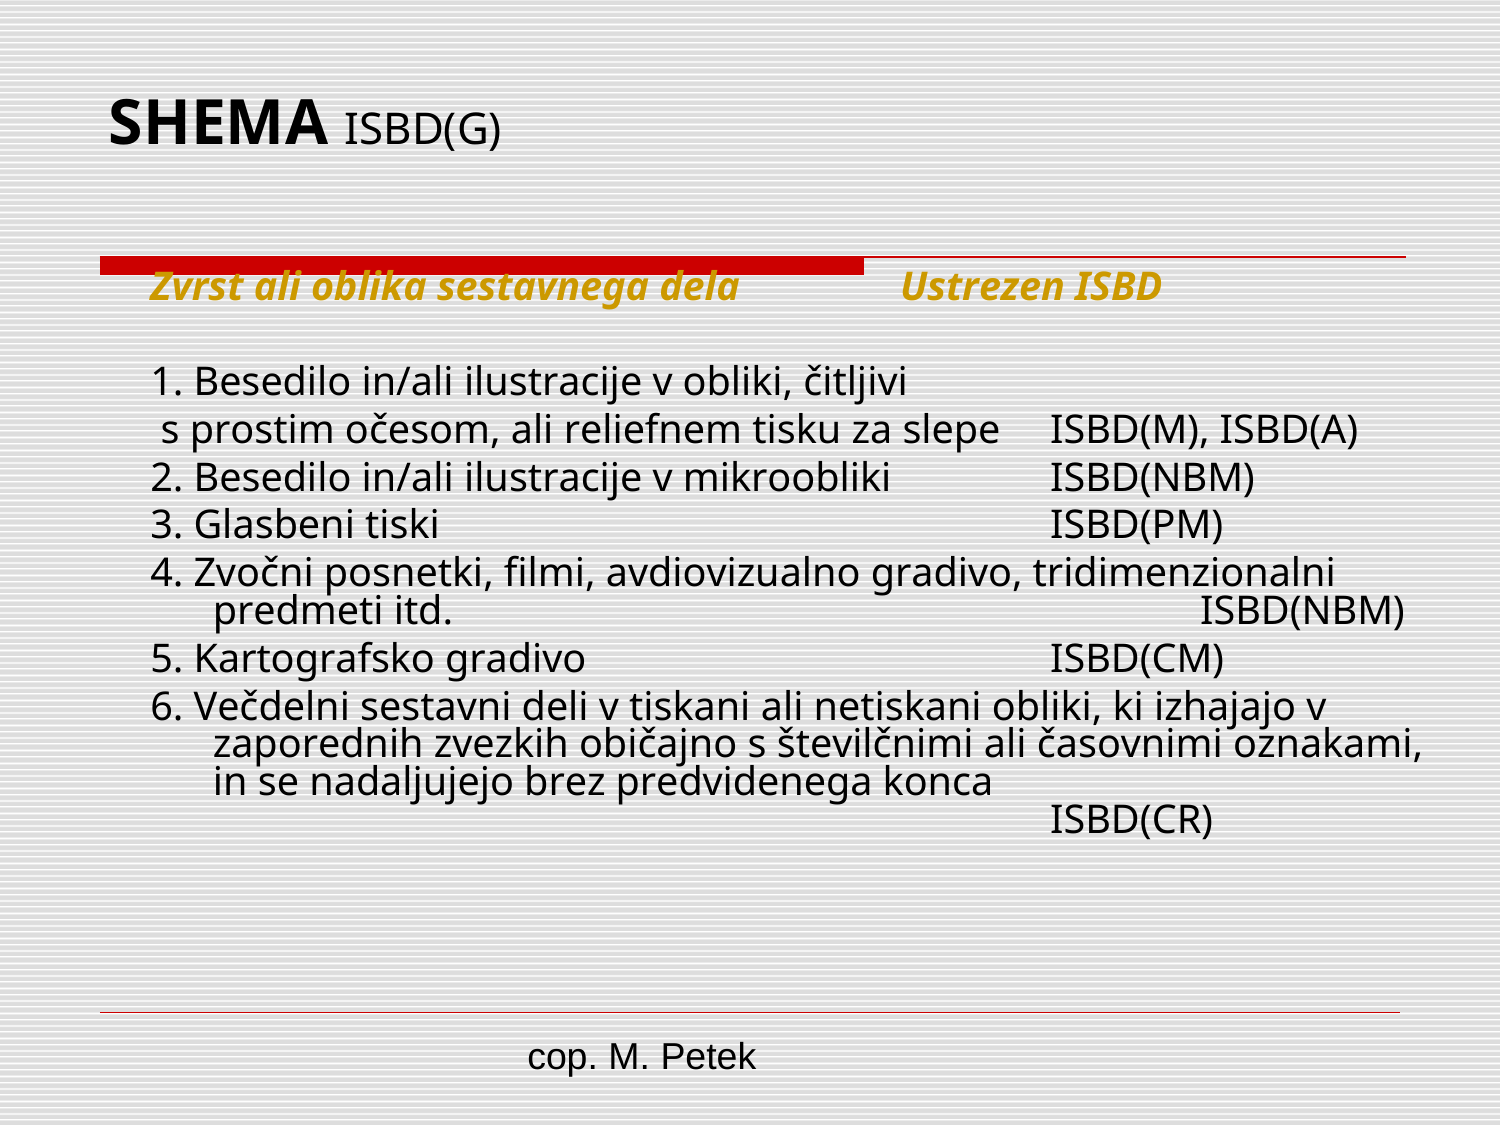

# SHEMA ISBD(G)
Zvrst ali oblika sestavnega dela		Ustrezen ISBD
1. Besedilo in/ali ilustracije v obliki, čitljivi
 s prostim očesom, ali reliefnem tisku za slepe	ISBD(M), ISBD(A)
2. Besedilo in/ali ilustracije v mikroobliki		ISBD(NBM)
3. Glasbeni tiski					ISBD(PM)
4. Zvočni posnetki, filmi, avdiovizualno gradivo, tridimenzionalni predmeti itd.					ISBD(NBM)
5. Kartografsko gradivo				ISBD(CM)
6. Večdelni sestavni deli v tiskani ali netiskani obliki, ki izhajajo v zaporednih zvezkih običajno s številčnimi ali časovnimi oznakami, in se nadaljujejo brez predvidenega konca									ISBD(CR)
cop. M. Petek